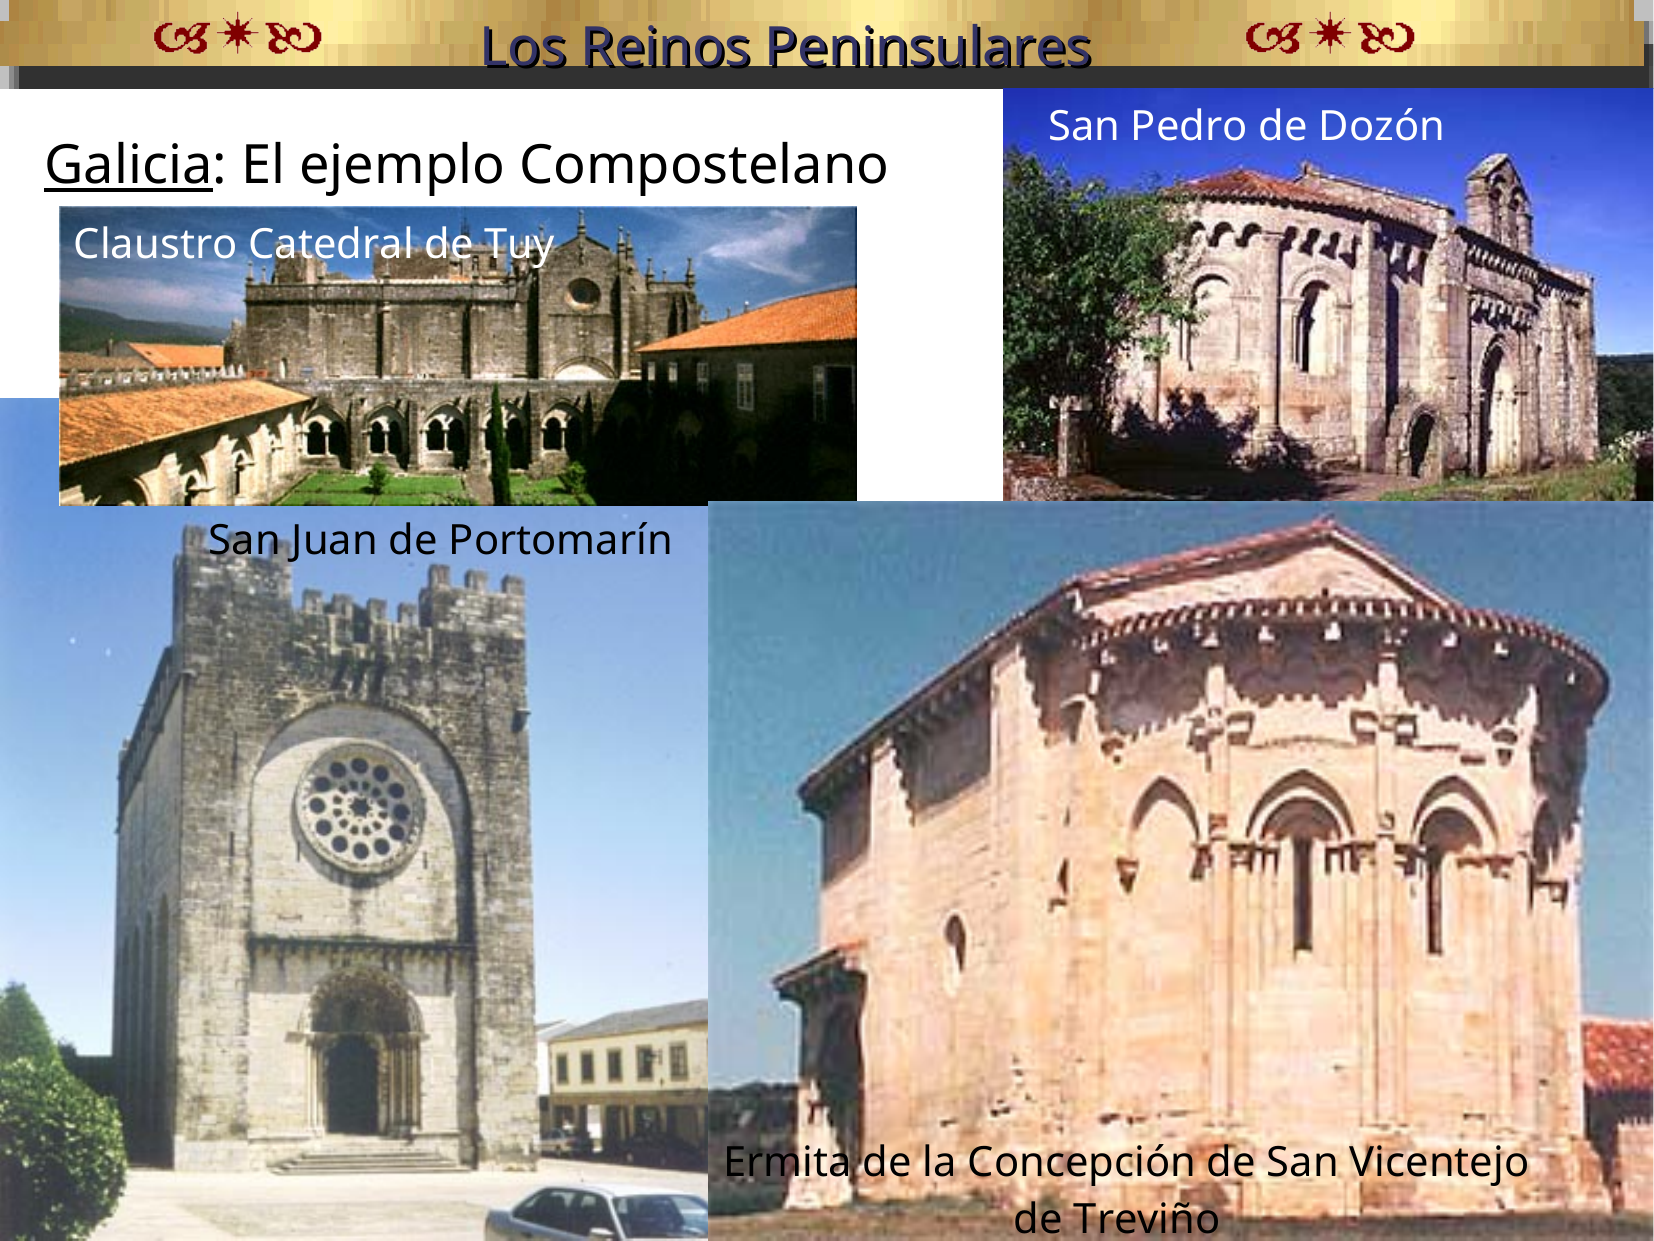

Los Reinos Peninsulares
San Pedro de Dozón
Galicia: El ejemplo Compostelano
Claustro Catedral de Tuy
San Juan de Portomarín
Ermita de la Concepción de San Vicentejo
 de Treviño